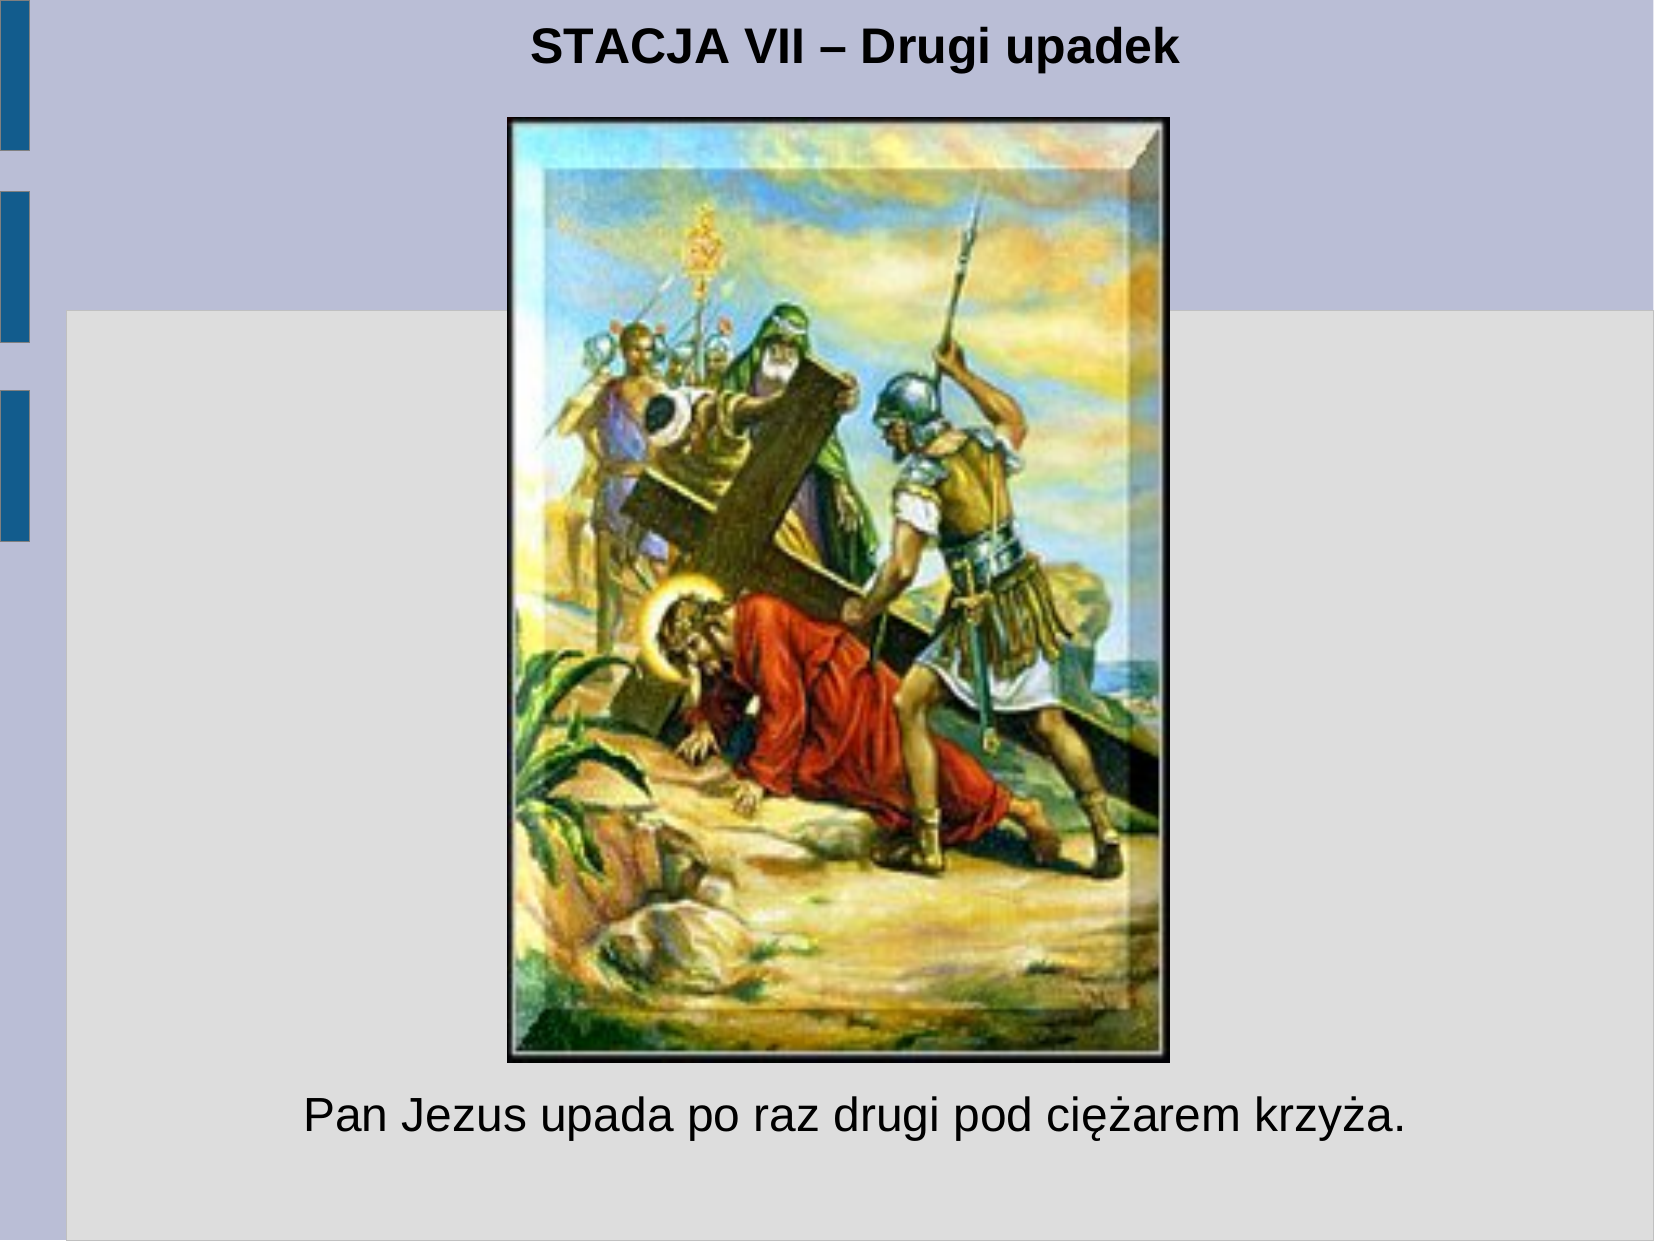

STACJA VII – Drugi upadek
Pan Jezus upada po raz drugi pod ciężarem krzyża.
#